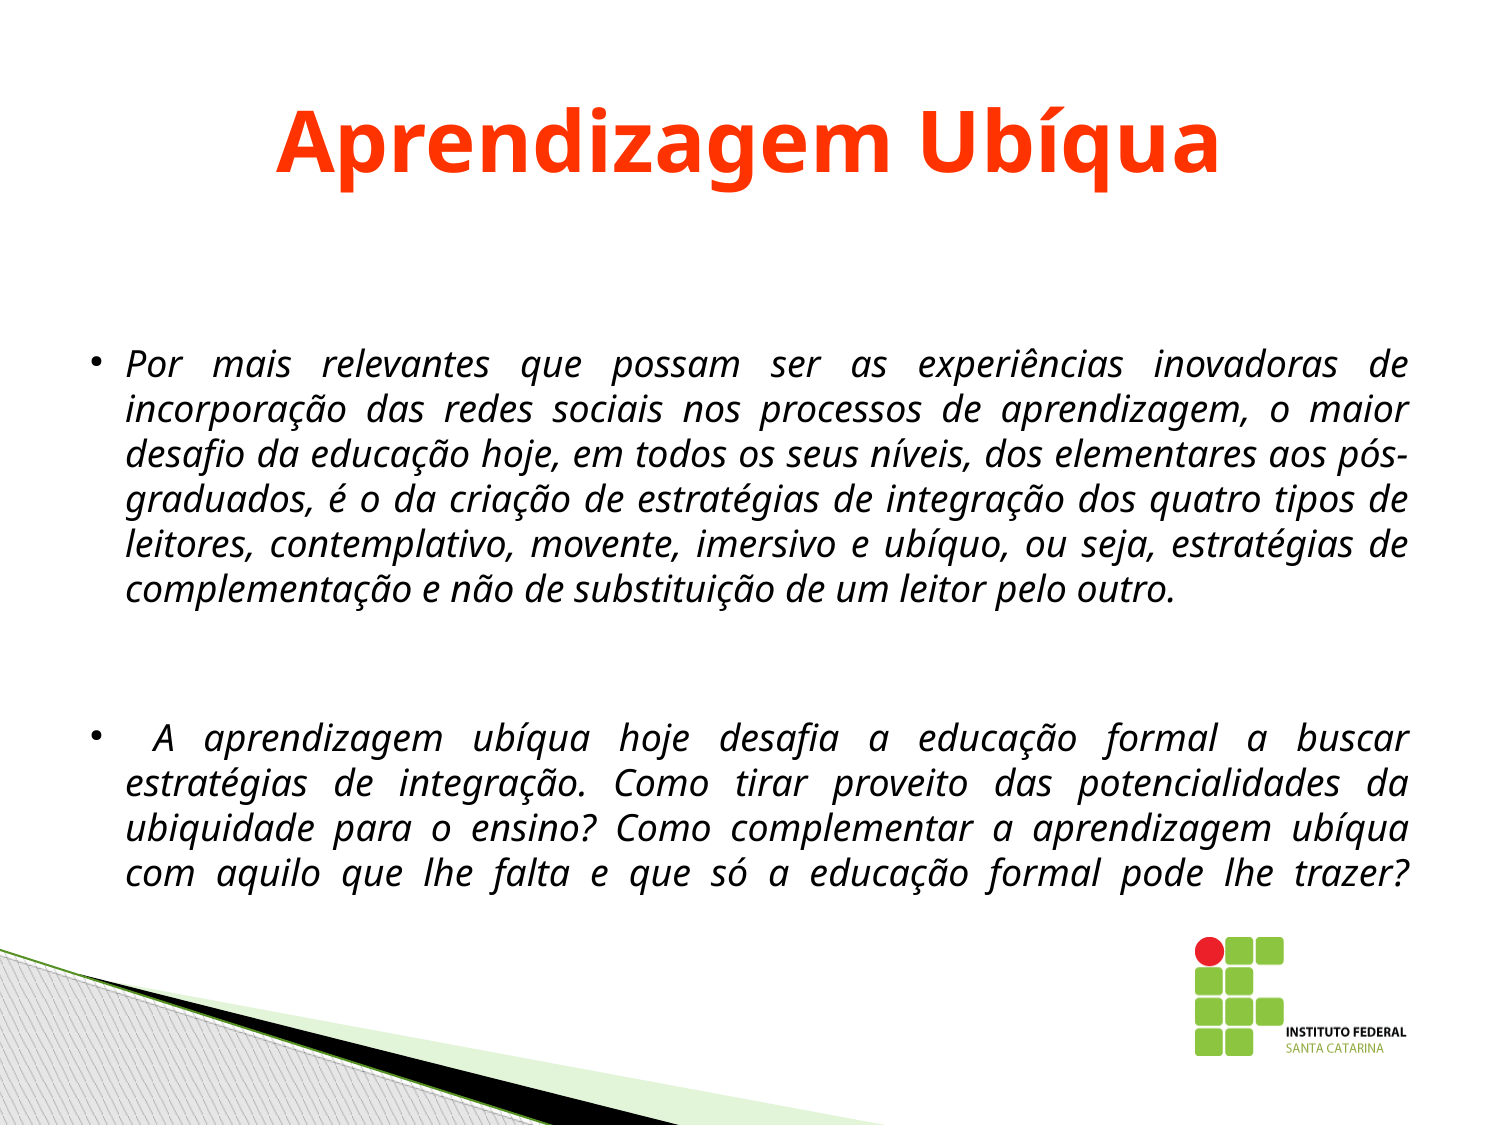

Aprendizagem Ubíqua
# Por mais relevantes que possam ser as experiências inovadoras de incorporação das redes sociais nos processos de aprendizagem, o maior desafio da educação hoje, em todos os seus níveis, dos elementares aos pós-graduados, é o da criação de estratégias de integração dos quatro tipos de leitores, contemplativo, movente, imersivo e ubíquo, ou seja, estratégias de complementação e não de substituição de um leitor pelo outro.
 A aprendizagem ubíqua hoje desafia a educação formal a buscar estratégias de integração. Como tirar proveito das potencialidades da ubiquidade para o ensino? Como complementar a aprendizagem ubíqua com aquilo que lhe falta e que só a educação formal pode lhe trazer?